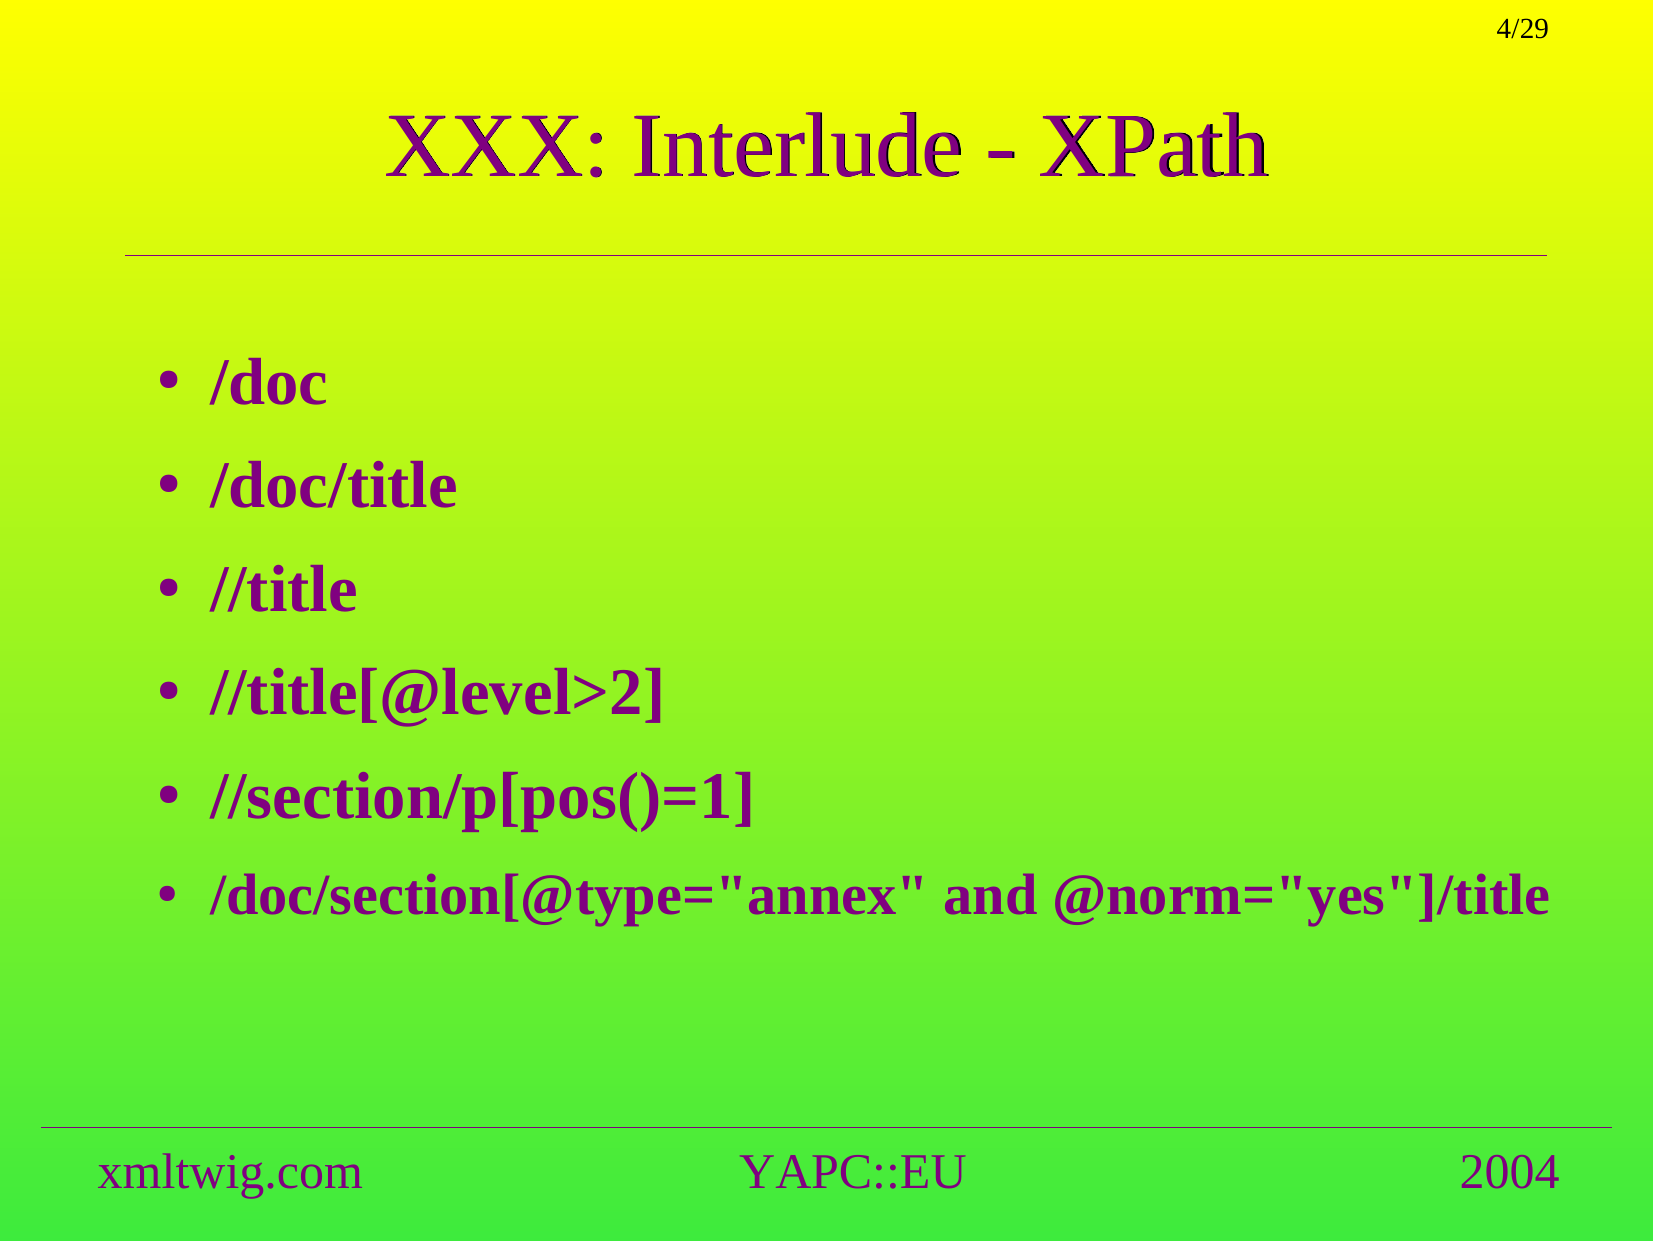

# XXX: Interlude - XPath
/doc
/doc/title
//title
//title[@level>2]
//section/p[pos()=1]
/doc/section[@type="annex" and @norm="yes"]/title